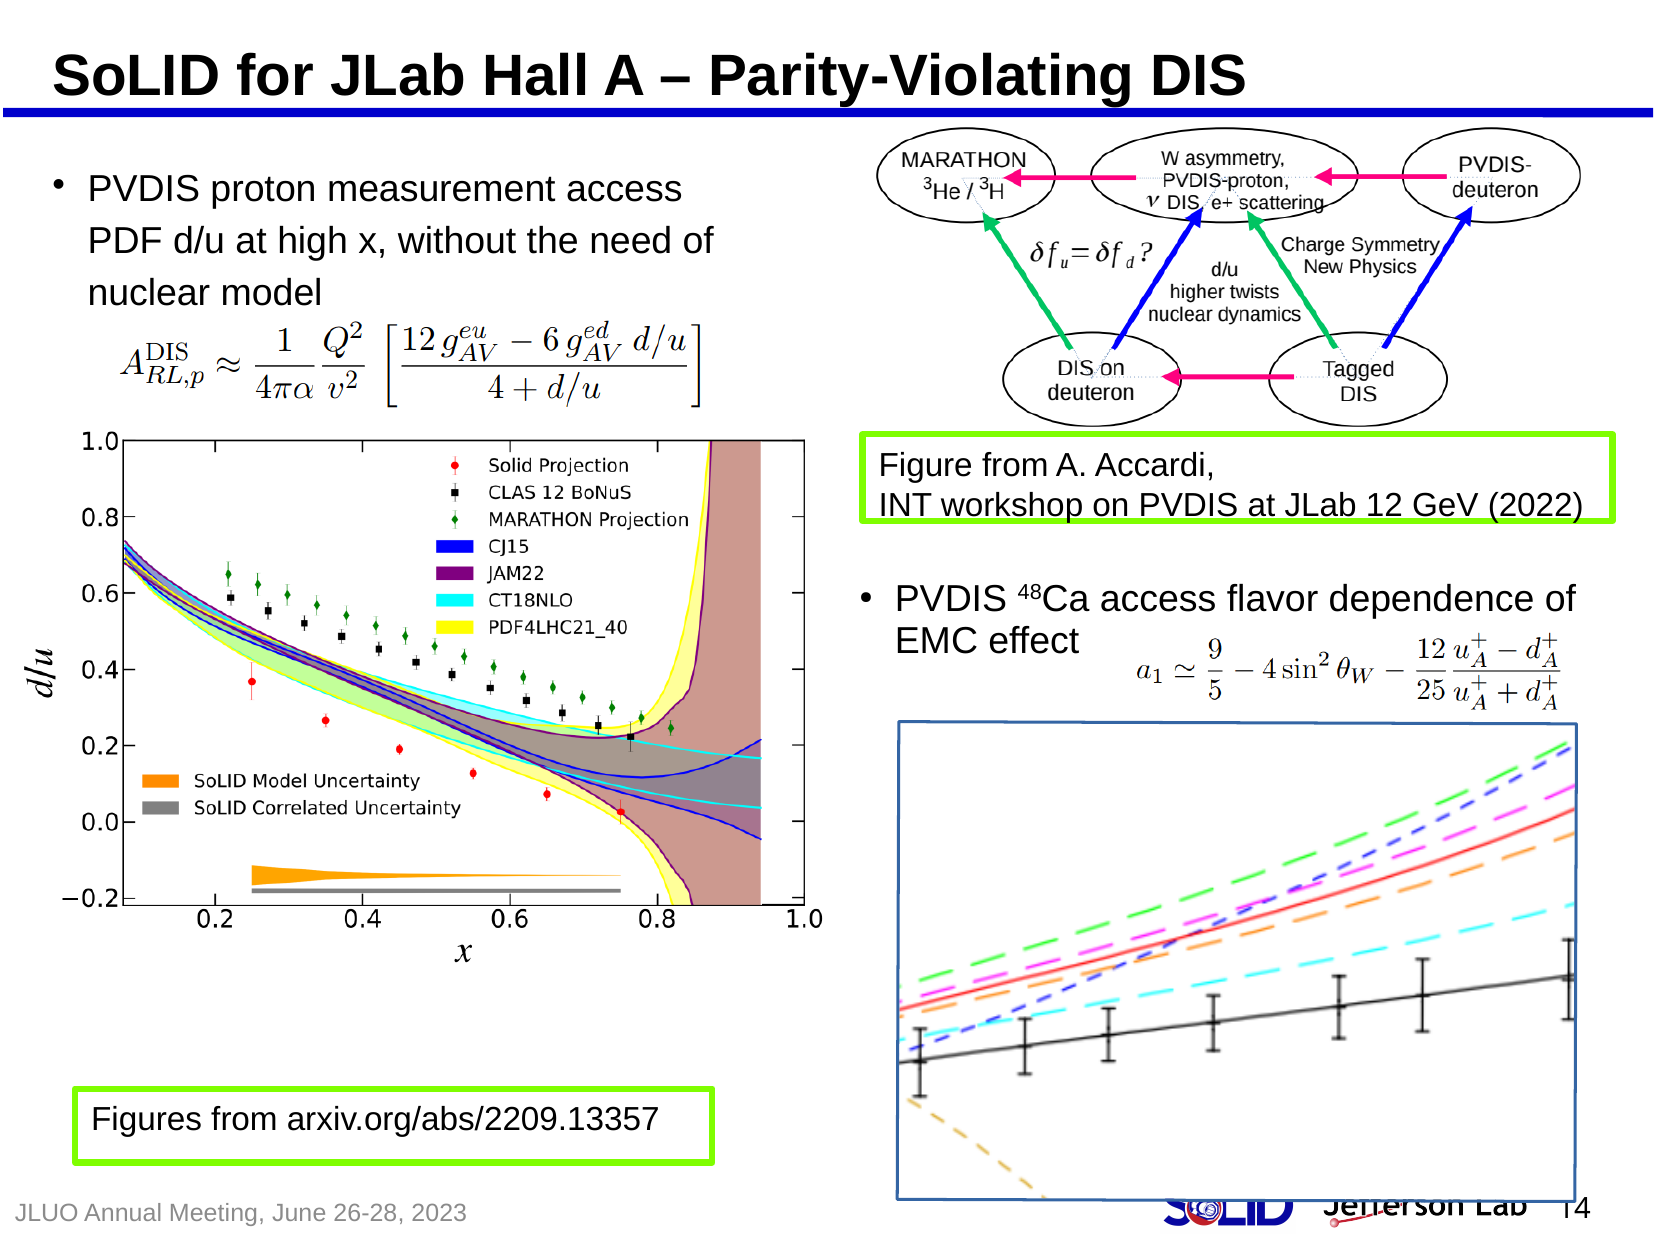

SoLID for JLab Hall A – Parity-Violating DIS
PVDIS proton measurement access PDF d/u at high x, without the need of nuclear model
Figure from A. Accardi, INT workshop on PVDIS at JLab 12 GeV (2022)
PVDIS 48Ca access flavor dependence of EMC effect
Figures from arxiv.org/abs/2209.13357